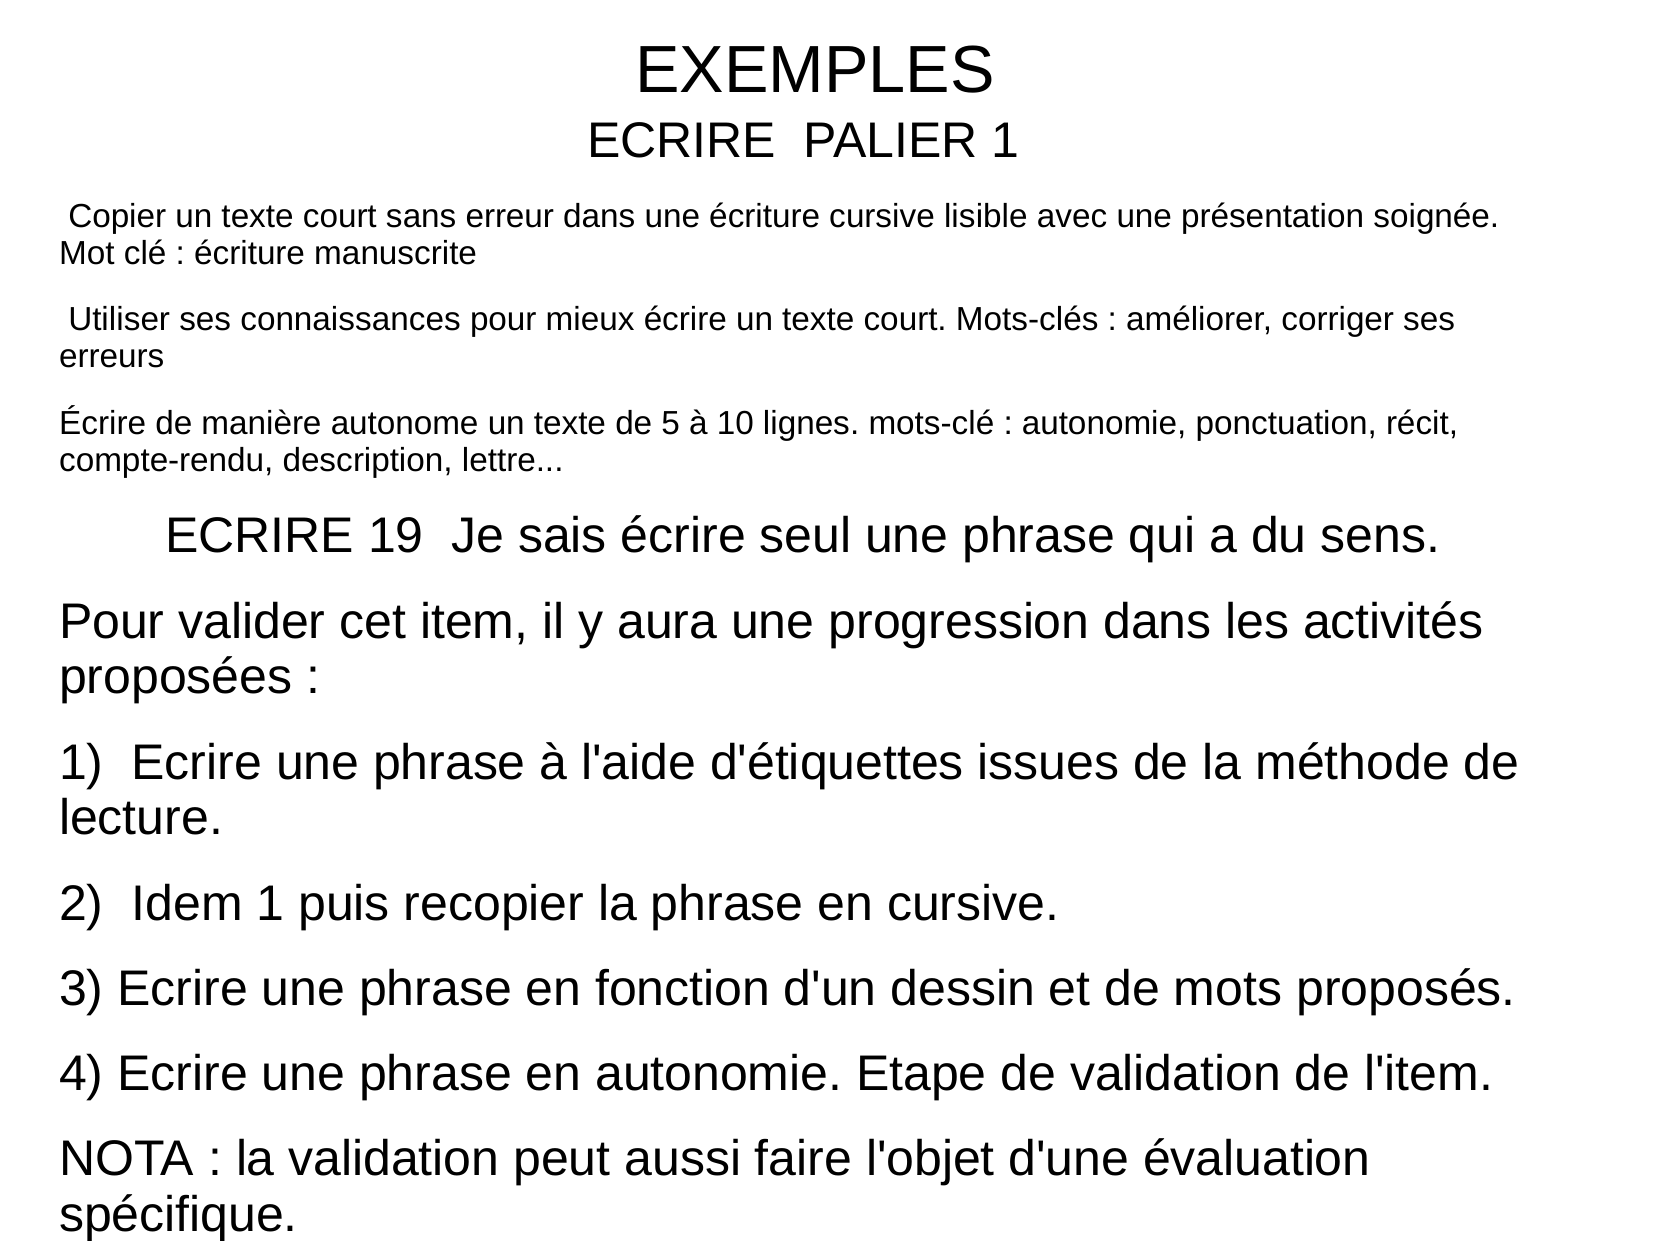

# EXEMPLES
ECRIRE PALIER 1
 Copier un texte court sans erreur dans une écriture cursive lisible avec une présentation soignée. Mot clé : écriture manuscrite
 Utiliser ses connaissances pour mieux écrire un texte court. Mots-clés : améliorer, corriger ses erreurs
Écrire de manière autonome un texte de 5 à 10 lignes. mots-clé : autonomie, ponctuation, récit, compte-rendu, description, lettre...
ECRIRE 19 Je sais écrire seul une phrase qui a du sens.
Pour valider cet item, il y aura une progression dans les activités proposées :
1) Ecrire une phrase à l'aide d'étiquettes issues de la méthode de lecture.
2) Idem 1 puis recopier la phrase en cursive.
3) Ecrire une phrase en fonction d'un dessin et de mots proposés.
4) Ecrire une phrase en autonomie. Etape de validation de l'item.
NOTA : la validation peut aussi faire l'objet d'une évaluation spécifique.